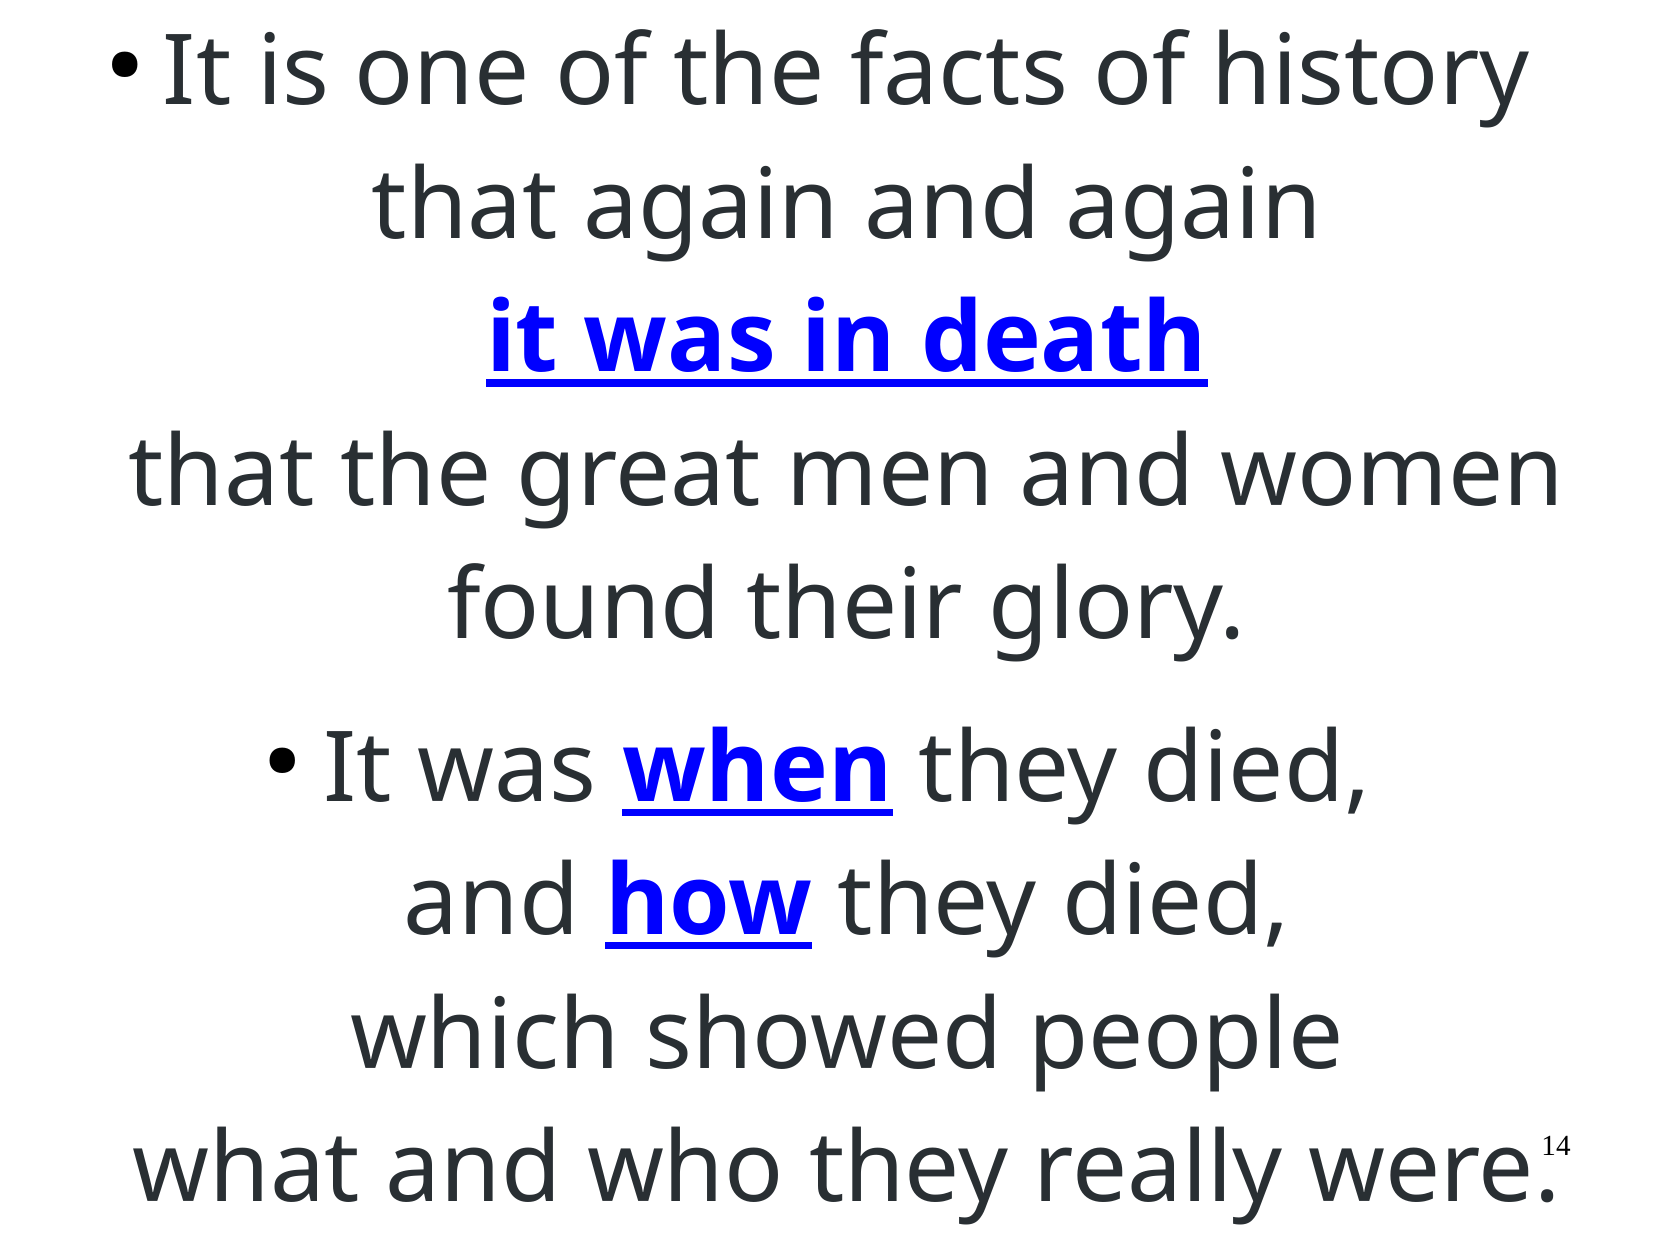

# It is one of the facts of history that again and again it was in death that the great men and women found their glory.
It was when they died,
and how they died,
which showed people
what and who they really were.
14